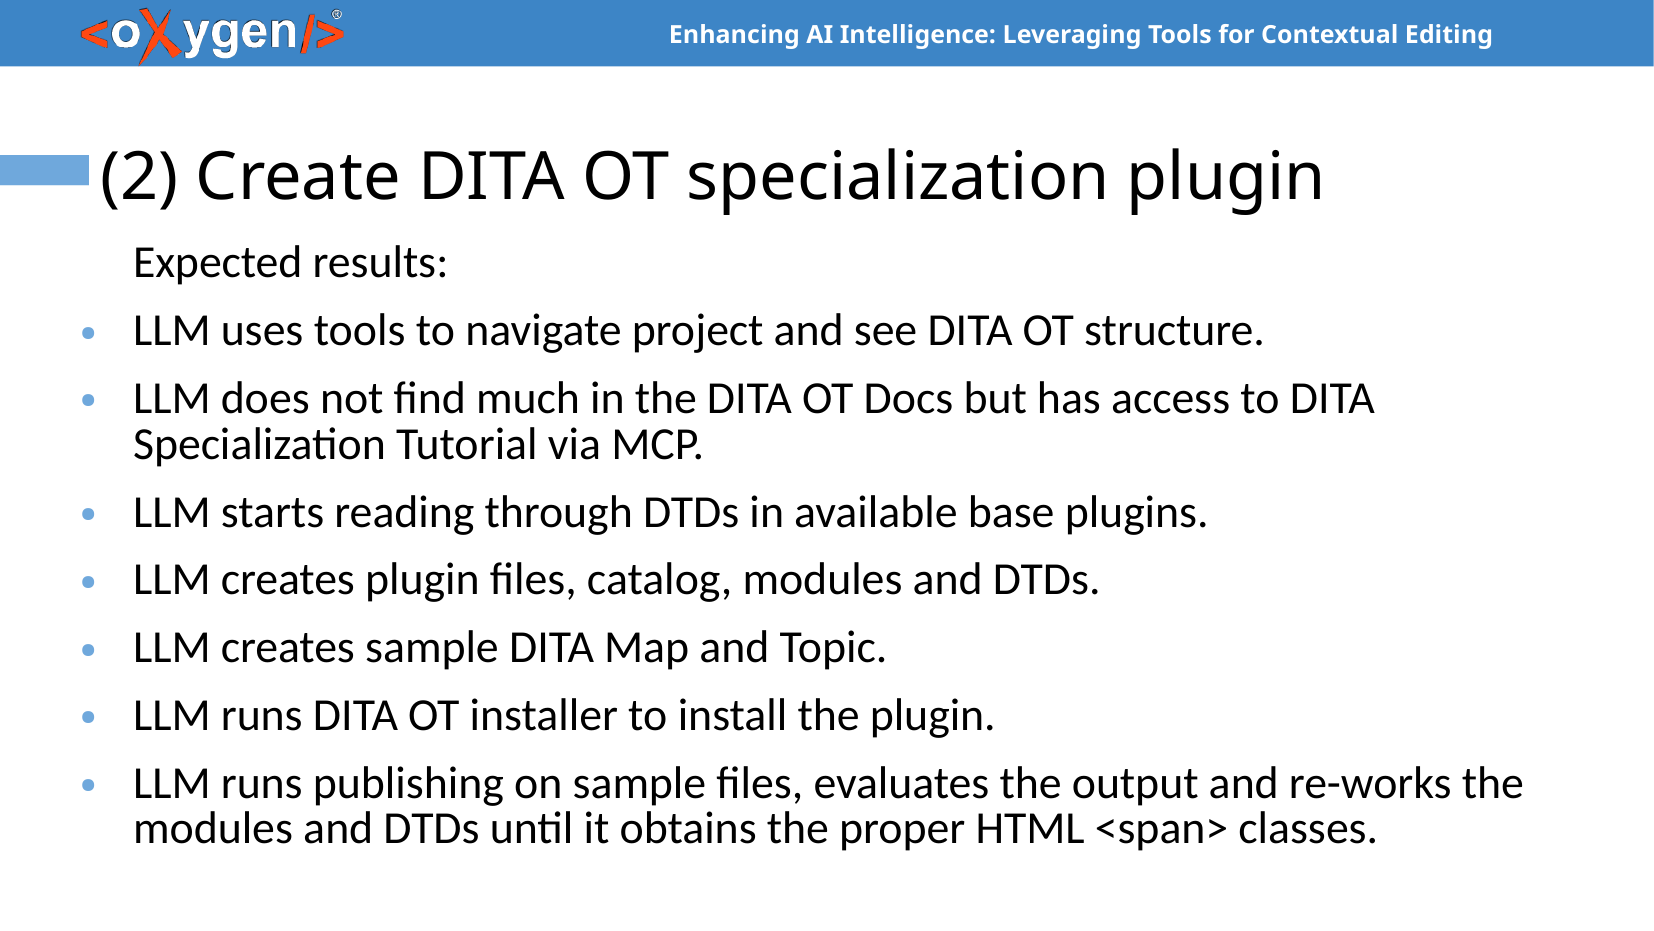

# (2) Create DITA OT specialization plugin
Expected results:
LLM uses tools to navigate project and see DITA OT structure.
LLM does not find much in the DITA OT Docs but has access to DITA Specialization Tutorial via MCP.
LLM starts reading through DTDs in available base plugins.
LLM creates plugin files, catalog, modules and DTDs.
LLM creates sample DITA Map and Topic.
LLM runs DITA OT installer to install the plugin.
LLM runs publishing on sample files, evaluates the output and re-works the modules and DTDs until it obtains the proper HTML <span> classes.